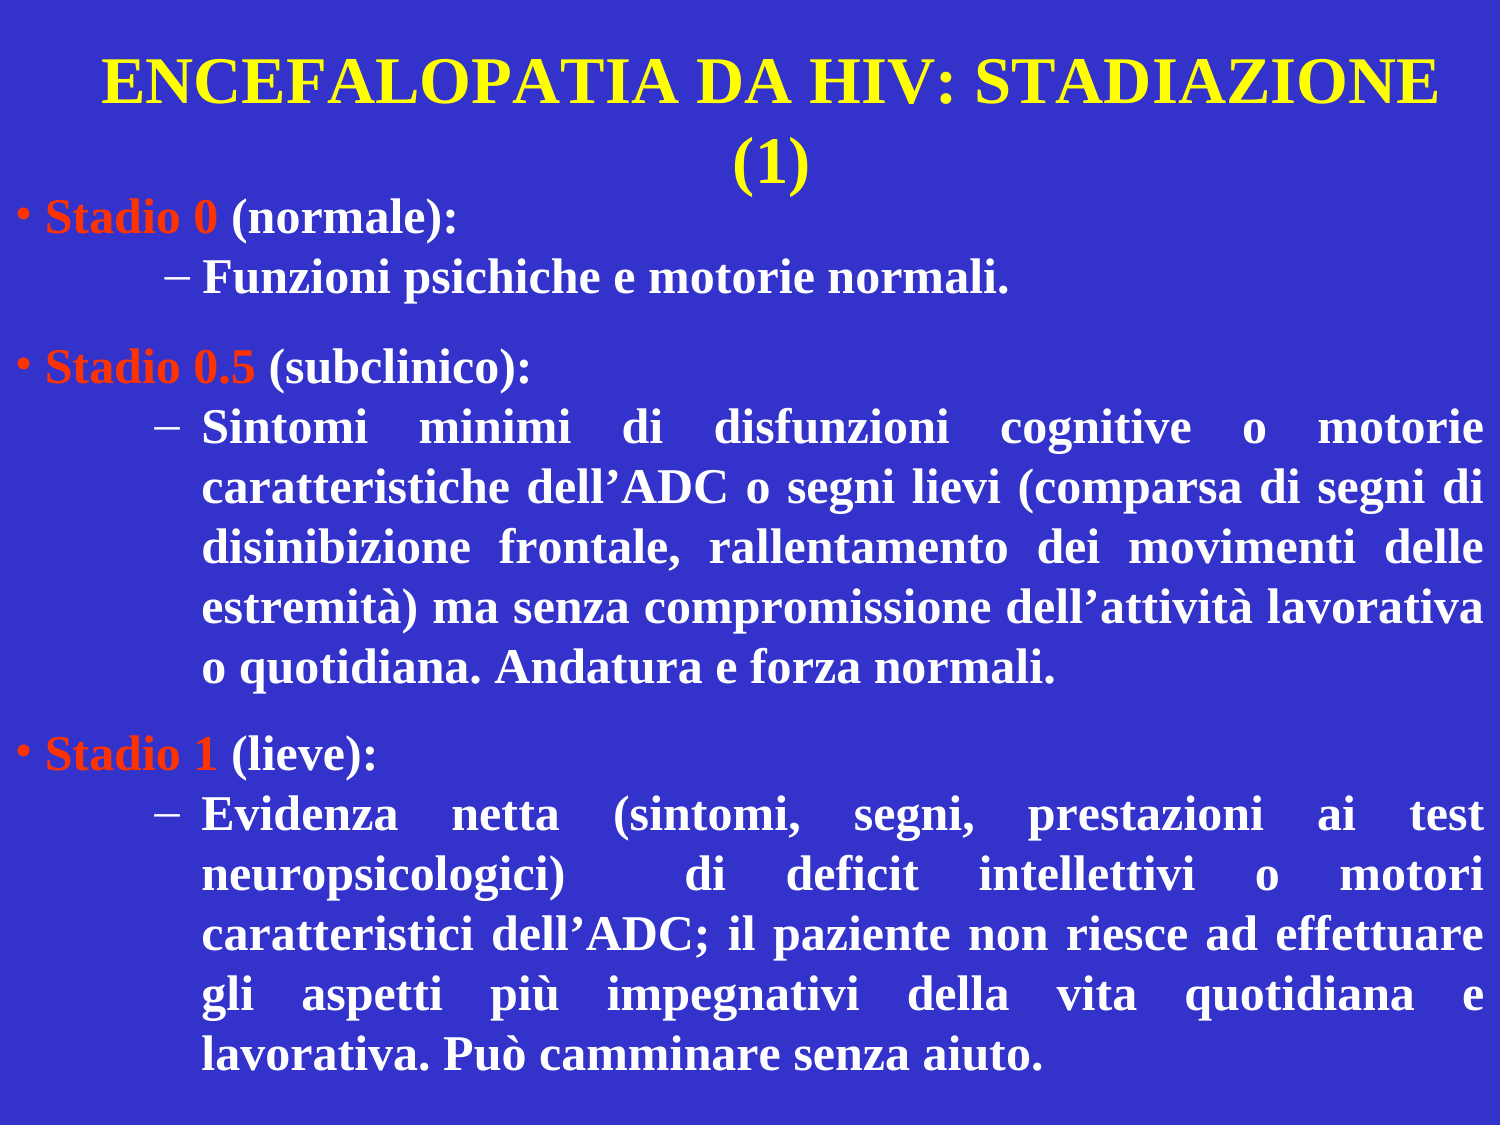

ENCEFALOPATIA DA HIV: STADIAZIONE
(1)
 Stadio 0 (normale):
 Funzioni psichiche e motorie normali.
 Stadio 0.5 (subclinico):
Sintomi minimi di disfunzioni cognitive o motorie caratteristiche dell’ADC o segni lievi (comparsa di segni di disinibizione frontale, rallentamento dei movimenti delle estremità) ma senza compromissione dell’attività lavorativa o quotidiana. Andatura e forza normali.
 Stadio 1 (lieve):
Evidenza netta (sintomi, segni, prestazioni ai test neuropsicologici) di deficit intellettivi o motori caratteristici dell’ADC; il paziente non riesce ad effettuare gli aspetti più impegnativi della vita quotidiana e lavorativa. Può camminare senza aiuto.